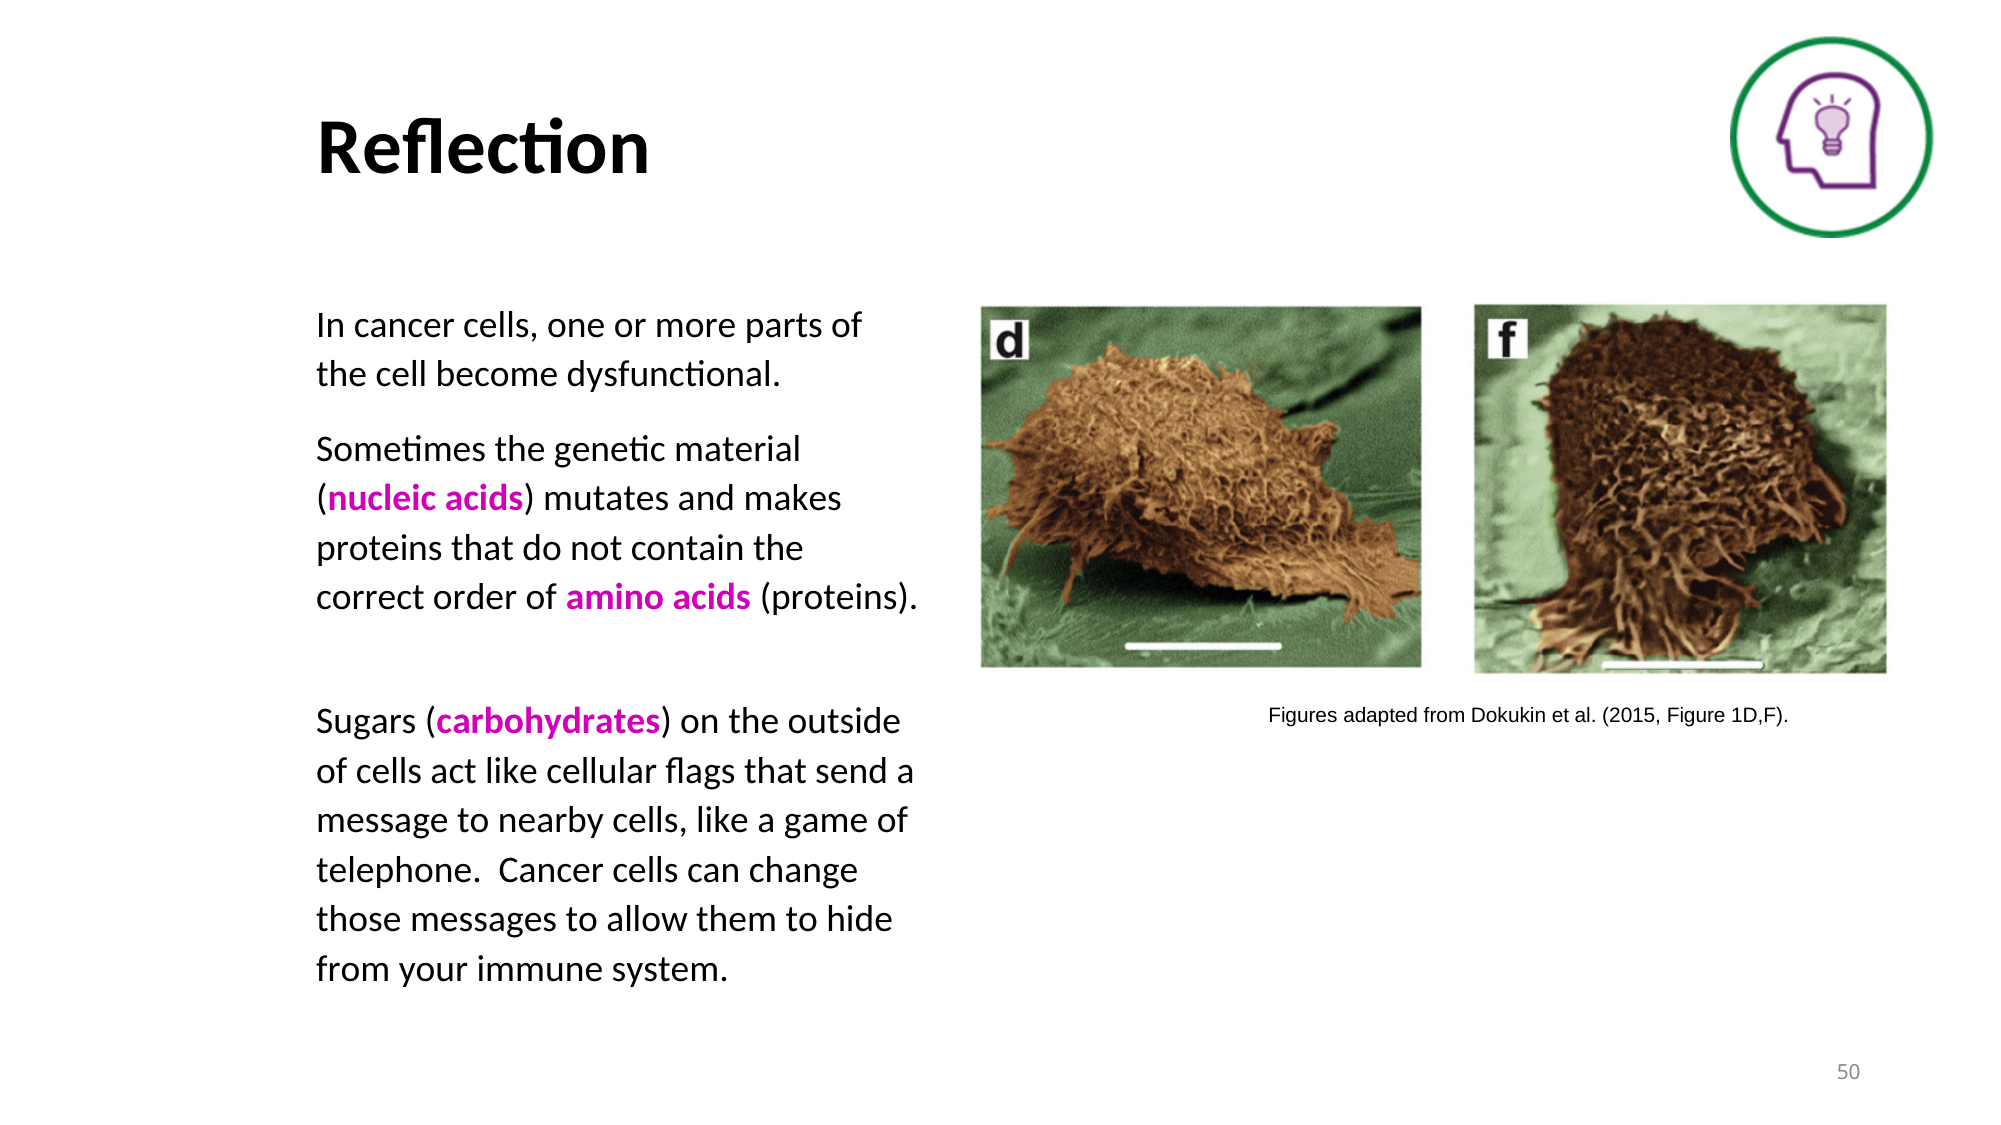

Reflection
In cancer cells, one or more parts of the cell become dysfunctional.
Sometimes the genetic material (nucleic acids) mutates and makes proteins that do not contain the correct order of amino acids (proteins).
Sugars (carbohydrates) on the outside of cells act like cellular flags that send a message to nearby cells, like a game of telephone. Cancer cells can change those messages to allow them to hide from your immune system.
Figures adapted from Dokukin et al. (2015, Figure 1D,F).